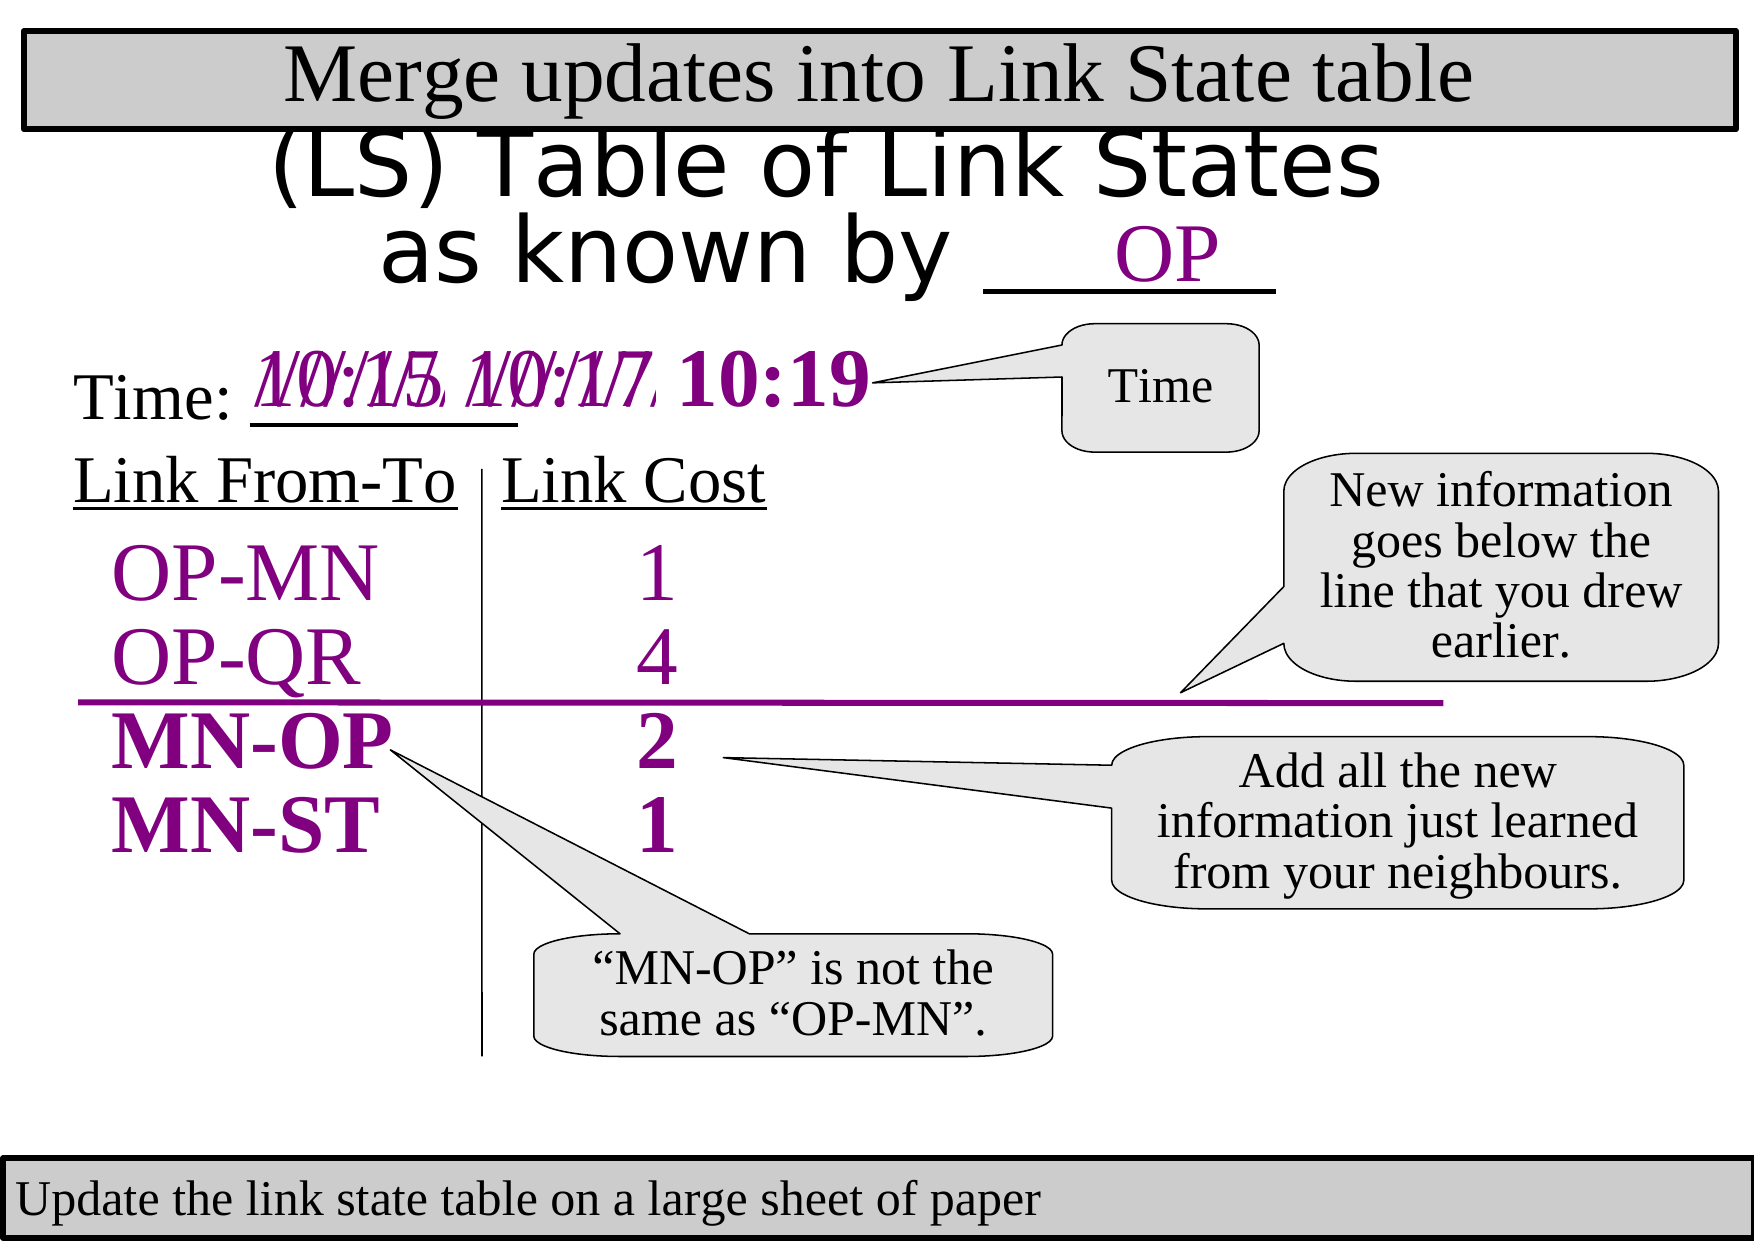

Merge updates into Link State table
# (LS) Table of Link States as known by
OP
Time
10:15 10:17 10:19
Time:
Link From-To	Link Cost
New information goes below the line that you drew earlier.
OP-MN				1
OP-QR				4
MN-OP				2
MN-ST				1
Add all the new information just learned from your neighbours.
“MN-OP” is not the same as “OP-MN”.
Update the link state table on a large sheet of paper